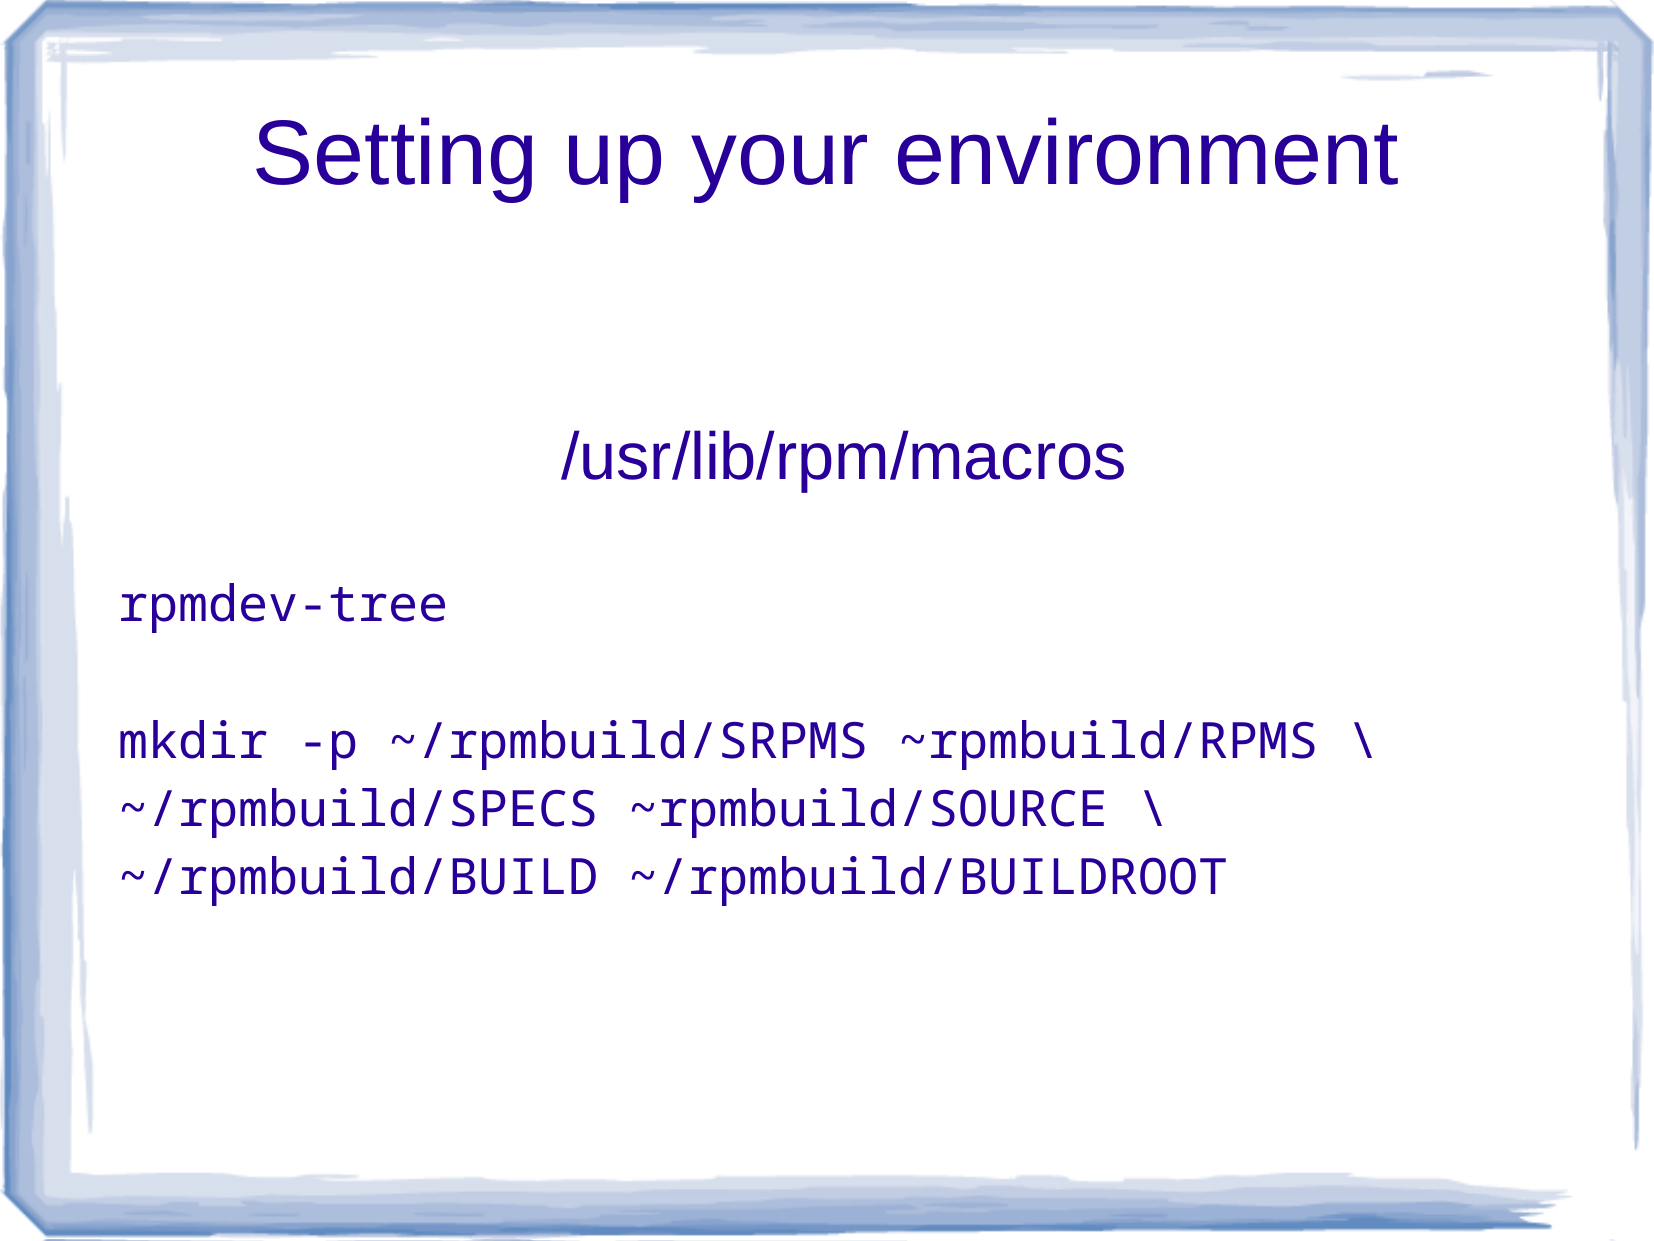

# Setting up your environment
/usr/lib/rpm/macros
rpmdev-tree
mkdir -p ~/rpmbuild/SRPMS ~rpmbuild/RPMS \ ~/rpmbuild/SPECS ~rpmbuild/SOURCE \
~/rpmbuild/BUILD ~/rpmbuild/BUILDROOT